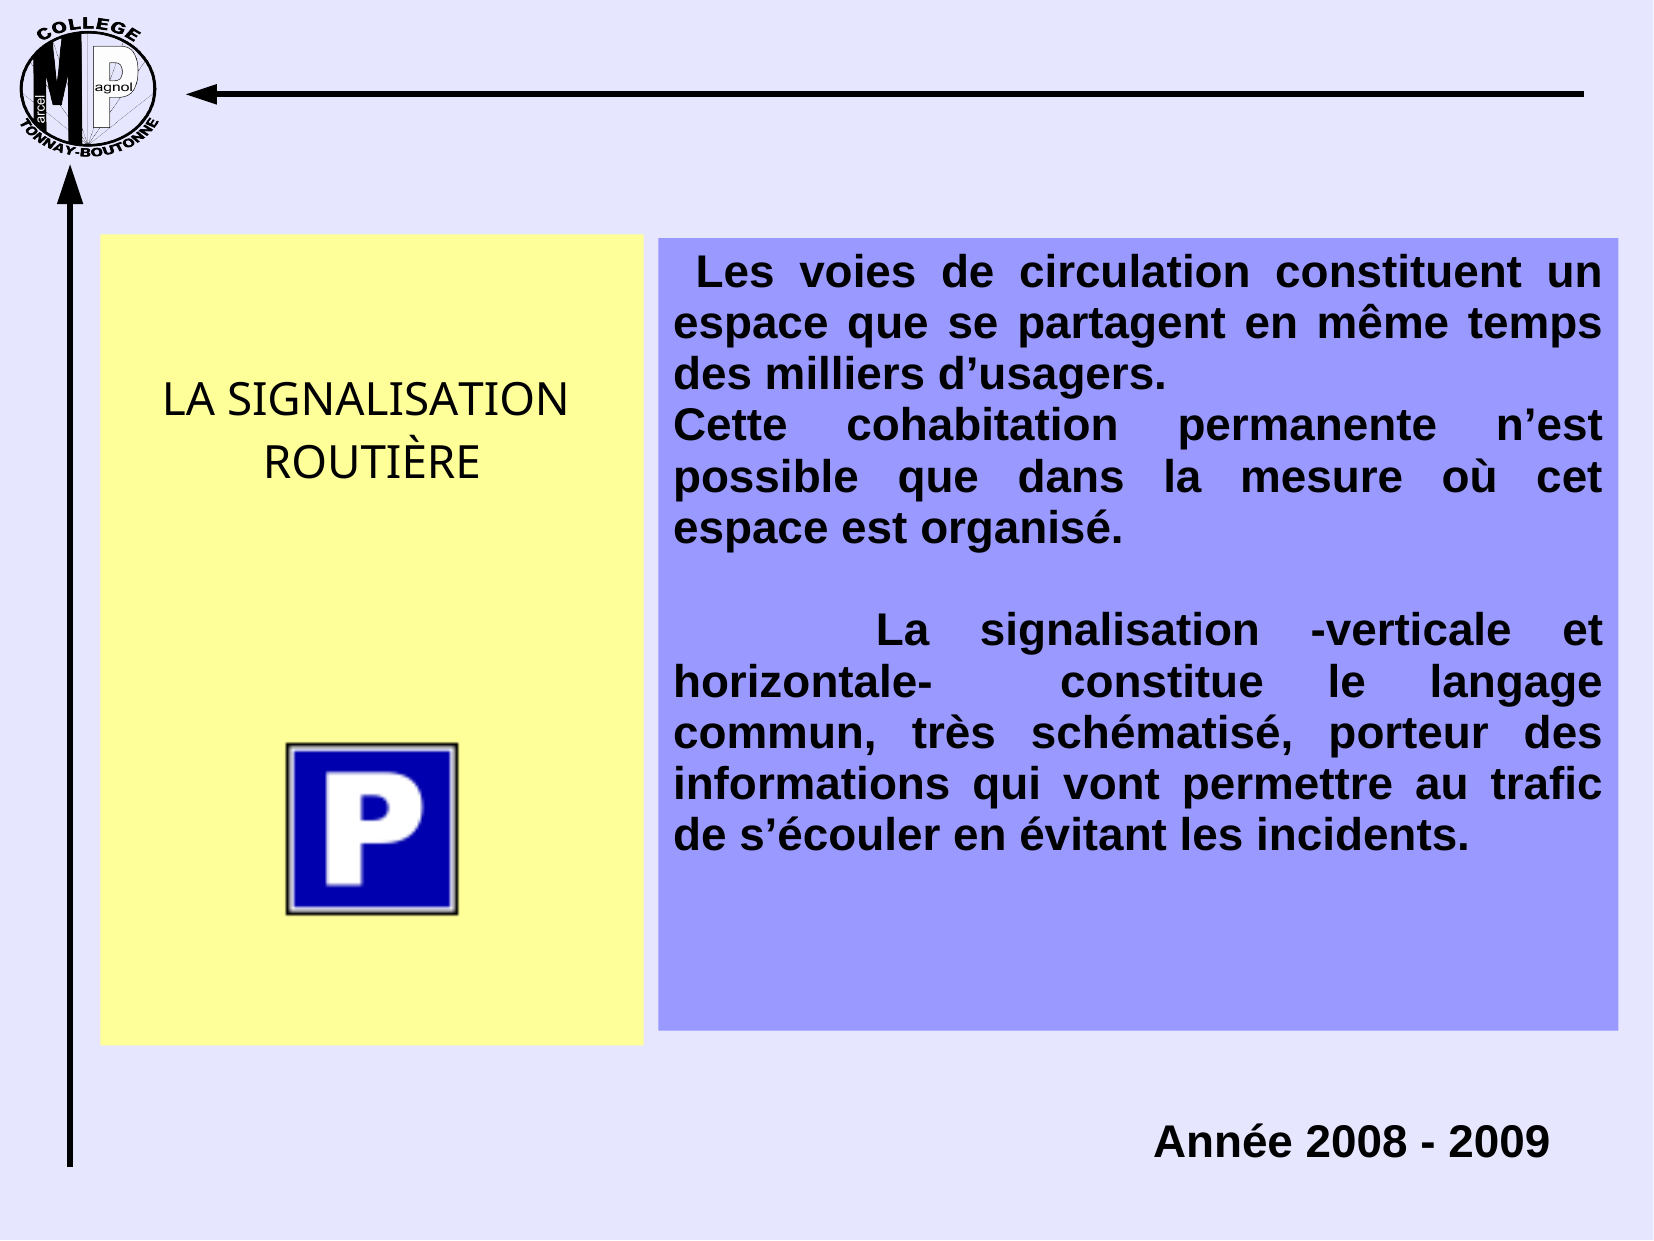

Année 2008 - 2009
LA SIGNALISATION ROUTIÈRE
 Les voies de circulation constituent un espace que se partagent en même temps des milliers d’usagers.
Cette cohabitation permanente n’est possible que dans la mesure où cet espace est organisé.
 La signalisation -verticale et horizontale- constitue le langage commun, très schématisé, porteur des informations qui vont permettre au trafic de s’écouler en évitant les incidents.